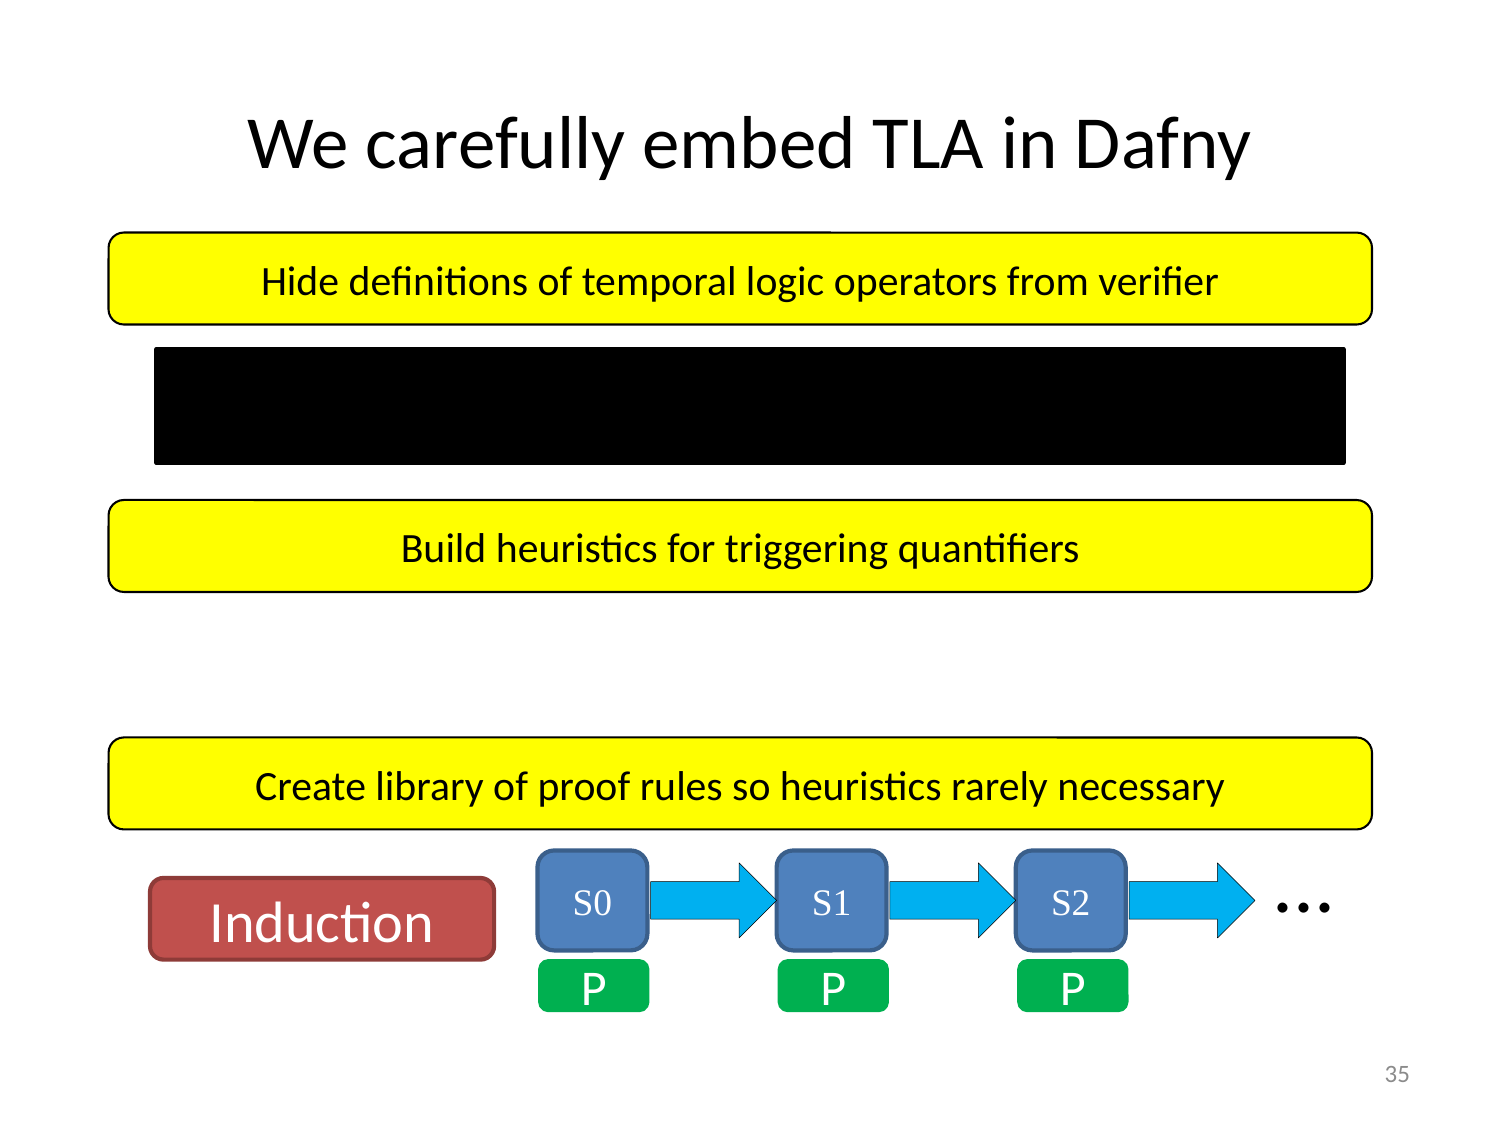

# We carefully embed TLA in Dafny
Hide definitions of temporal logic operators from verifier
forall j :: j >= now ==> P(j)
P(now+1)
Build heuristics for triggering quantifiers
Create library of proof rules so heuristics rarely necessary
...
S0
S1
S2
P
P
P
Induction